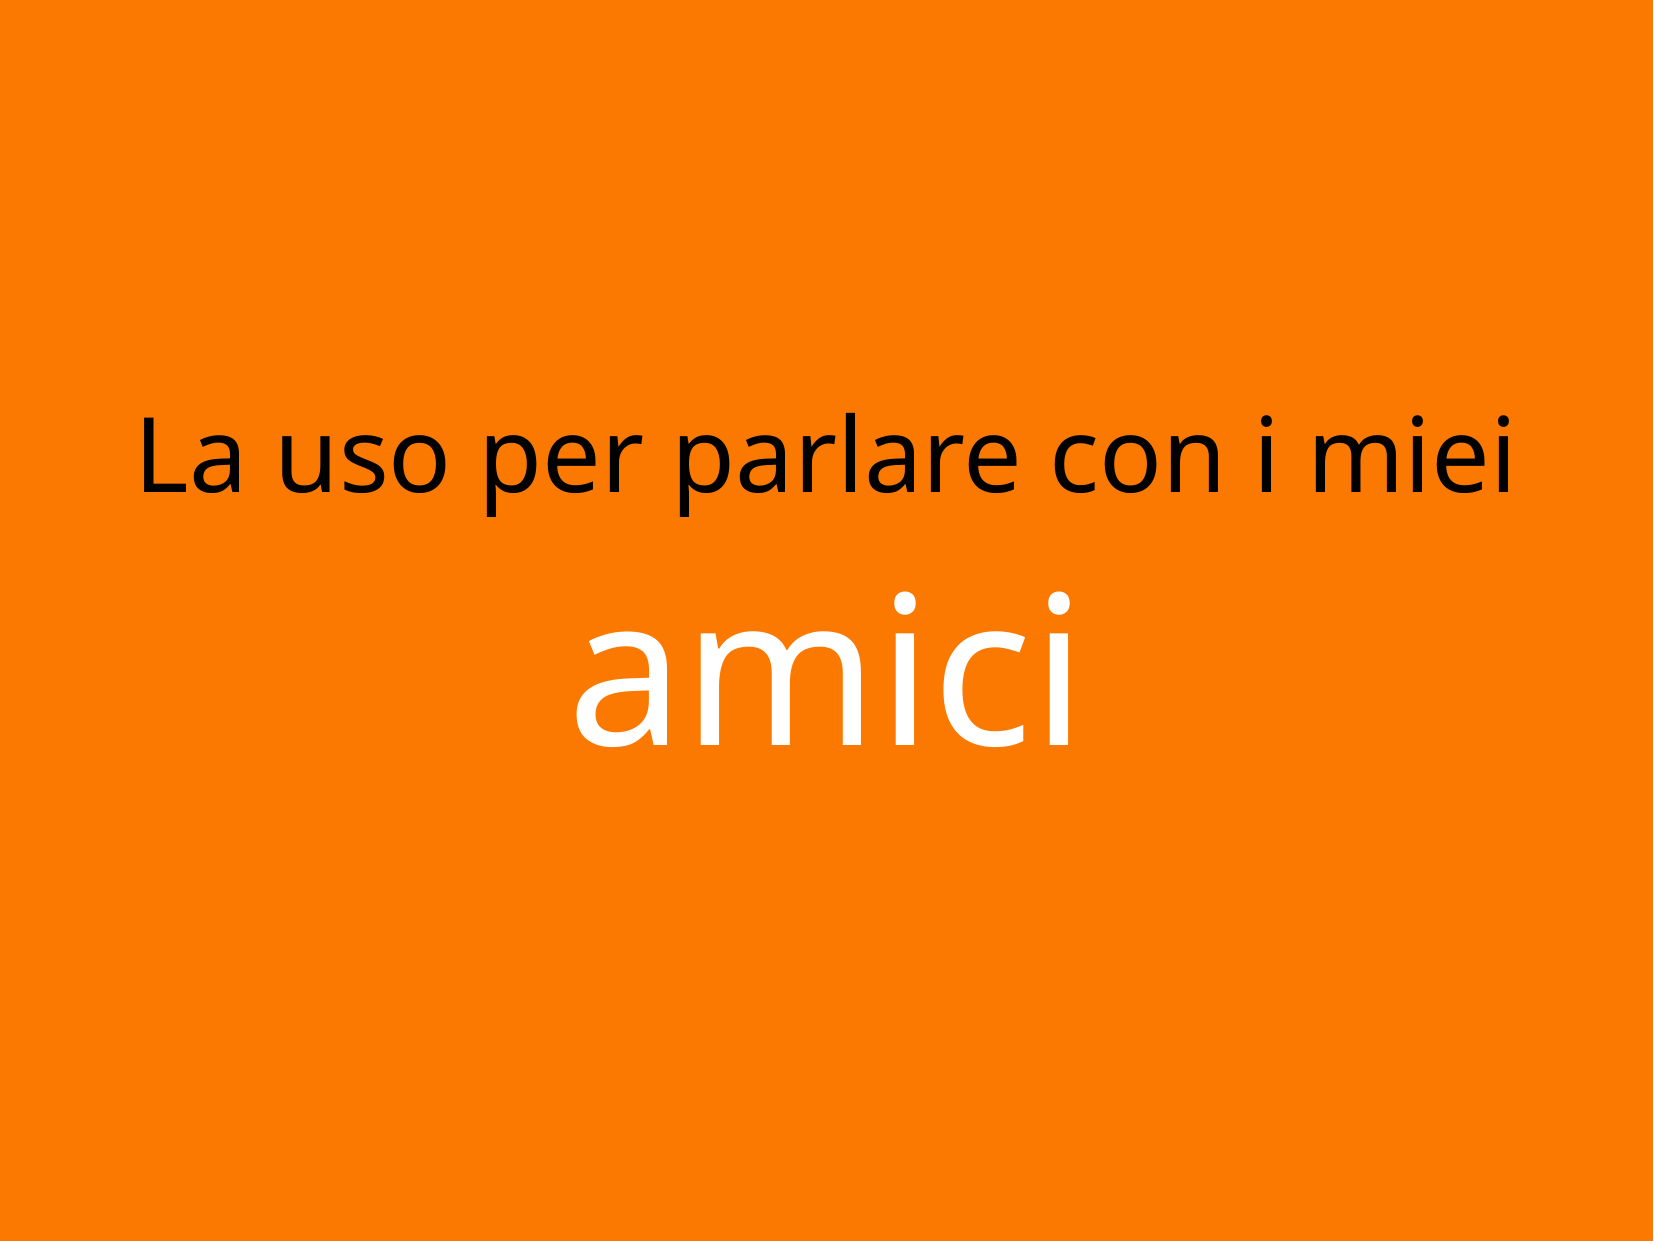

La uso per parlare con i miei
amici